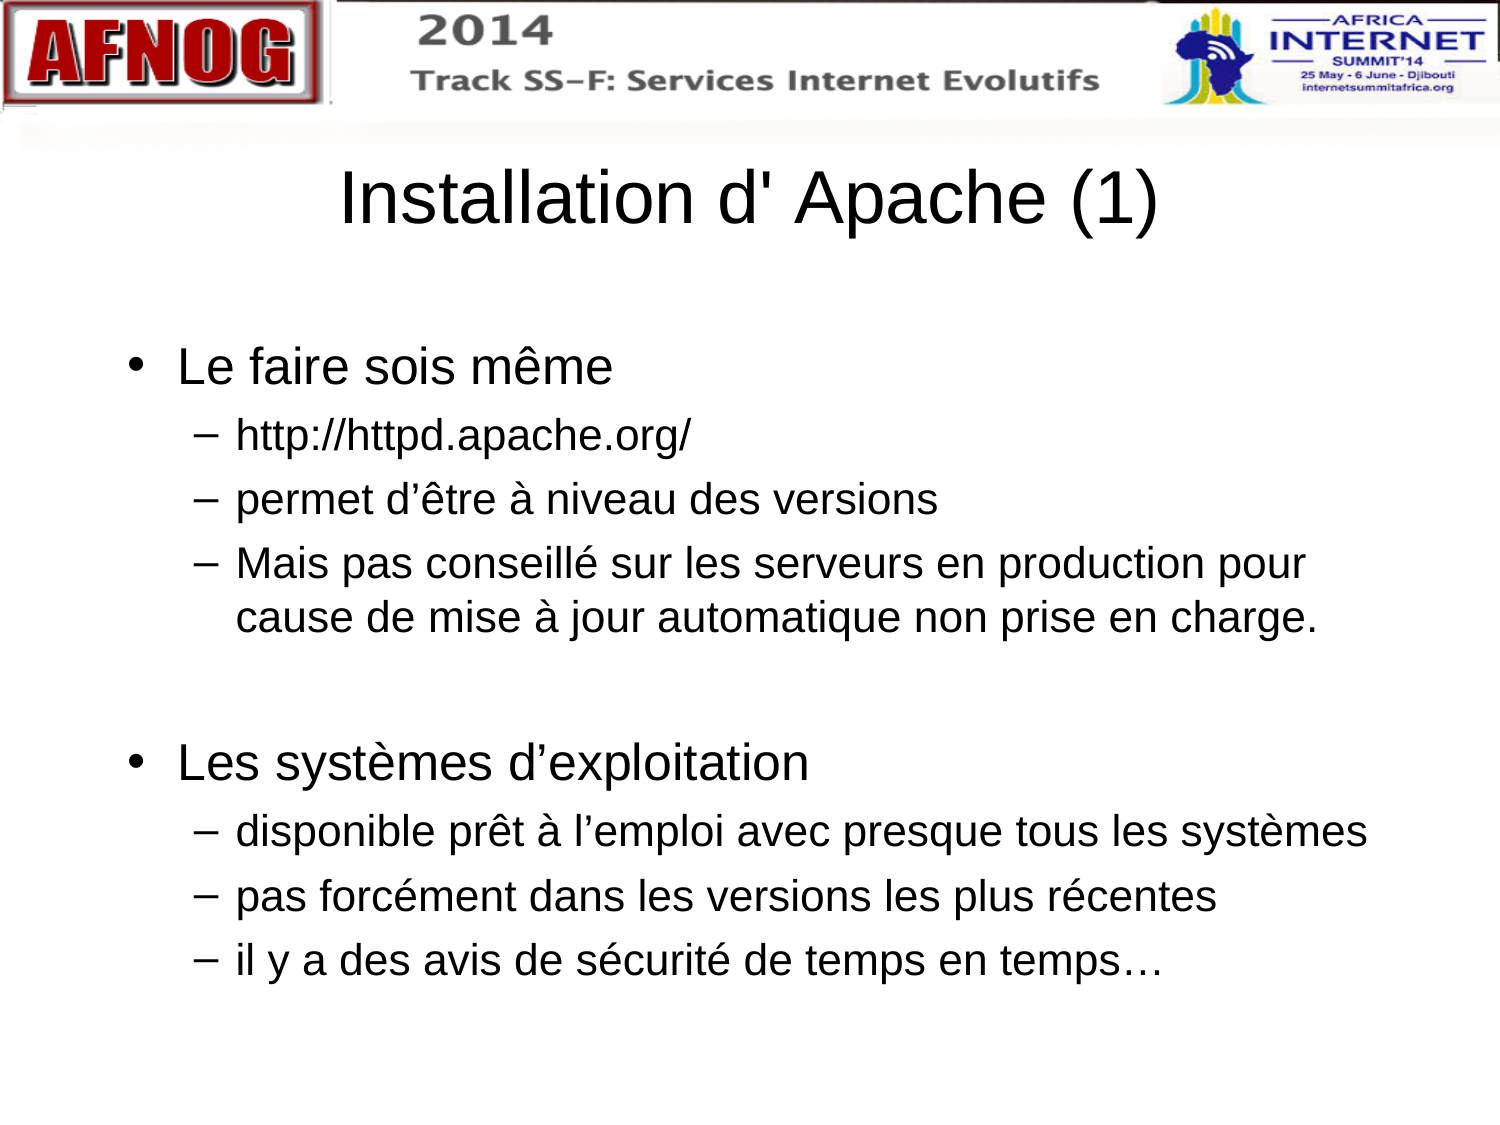

# Installation d' Apache (1)
Le faire sois même
http://httpd.apache.org/
permet d’être à niveau des versions
Mais pas conseillé sur les serveurs en production pour cause de mise à jour automatique non prise en charge.
Les systèmes d’exploitation
disponible prêt à l’emploi avec presque tous les systèmes
pas forcément dans les versions les plus récentes
il y a des avis de sécurité de temps en temps…
8